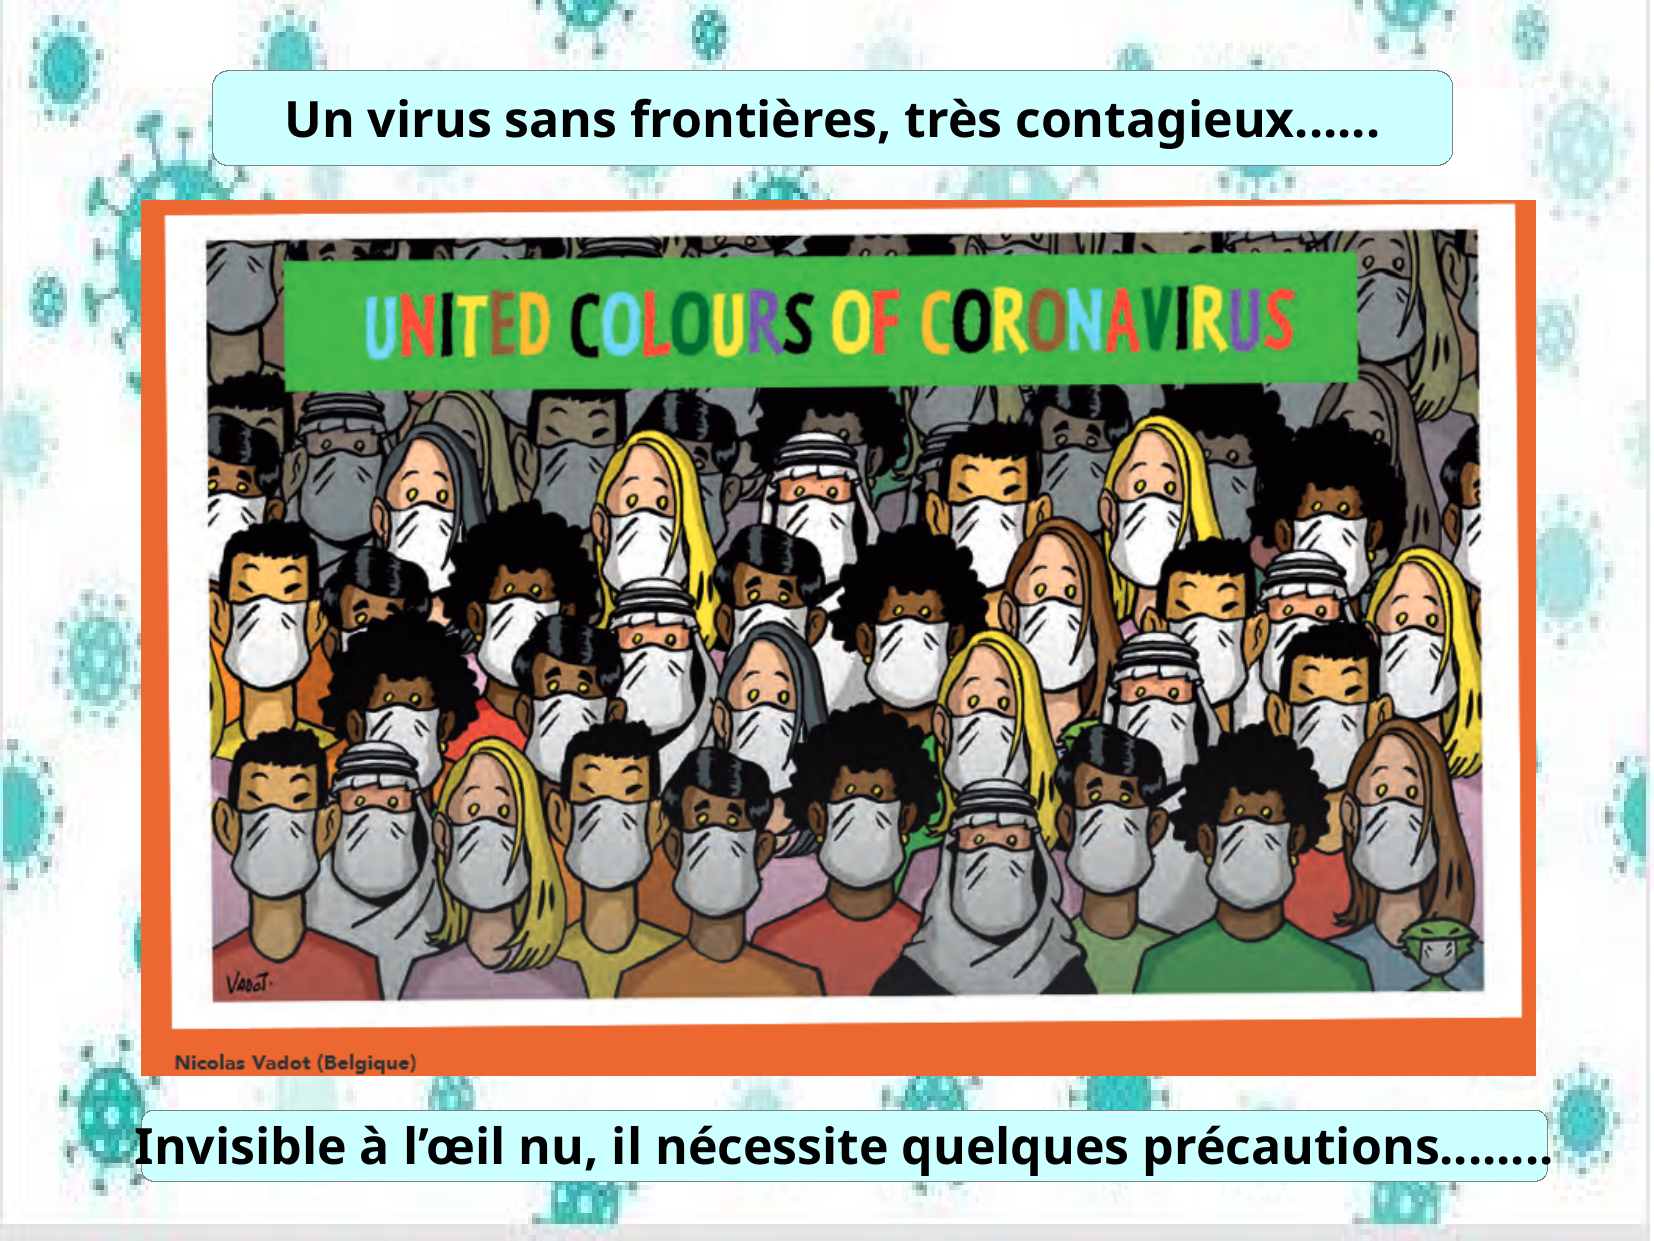

Un virus sans frontières, très contagieux......
Invisible à l’œil nu, il nécessite quelques précautions........